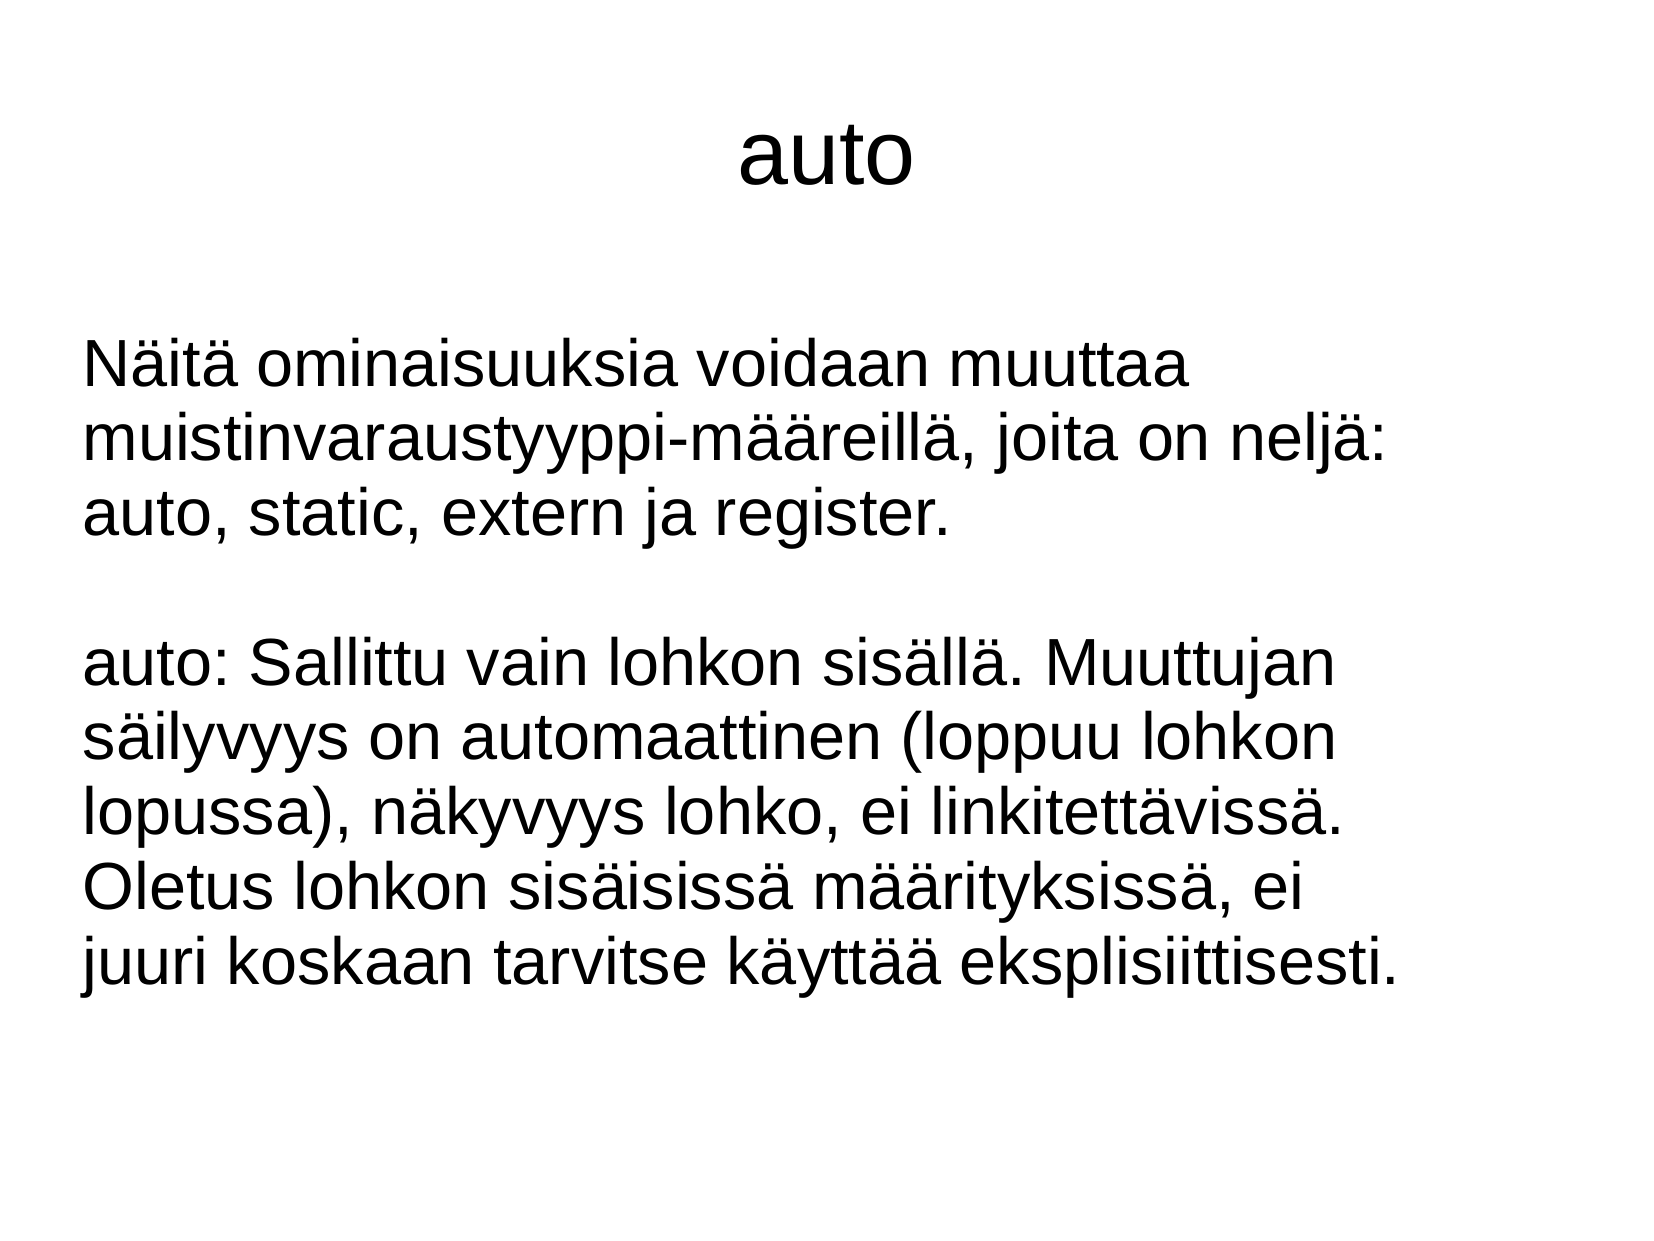

auto
# Näitä ominaisuuksia voidaan muuttaa muistinvaraustyyppi-määreillä, joita on neljä:
auto, static, extern ja register.
auto: Sallittu vain lohkon sisällä. Muuttujan säilyvyys on automaattinen (loppuu lohkon lopussa), näkyvyys lohko, ei linkitettävissä.
Oletus lohkon sisäisissä määrityksissä, ei
juuri koskaan tarvitse käyttää eksplisiittisesti.